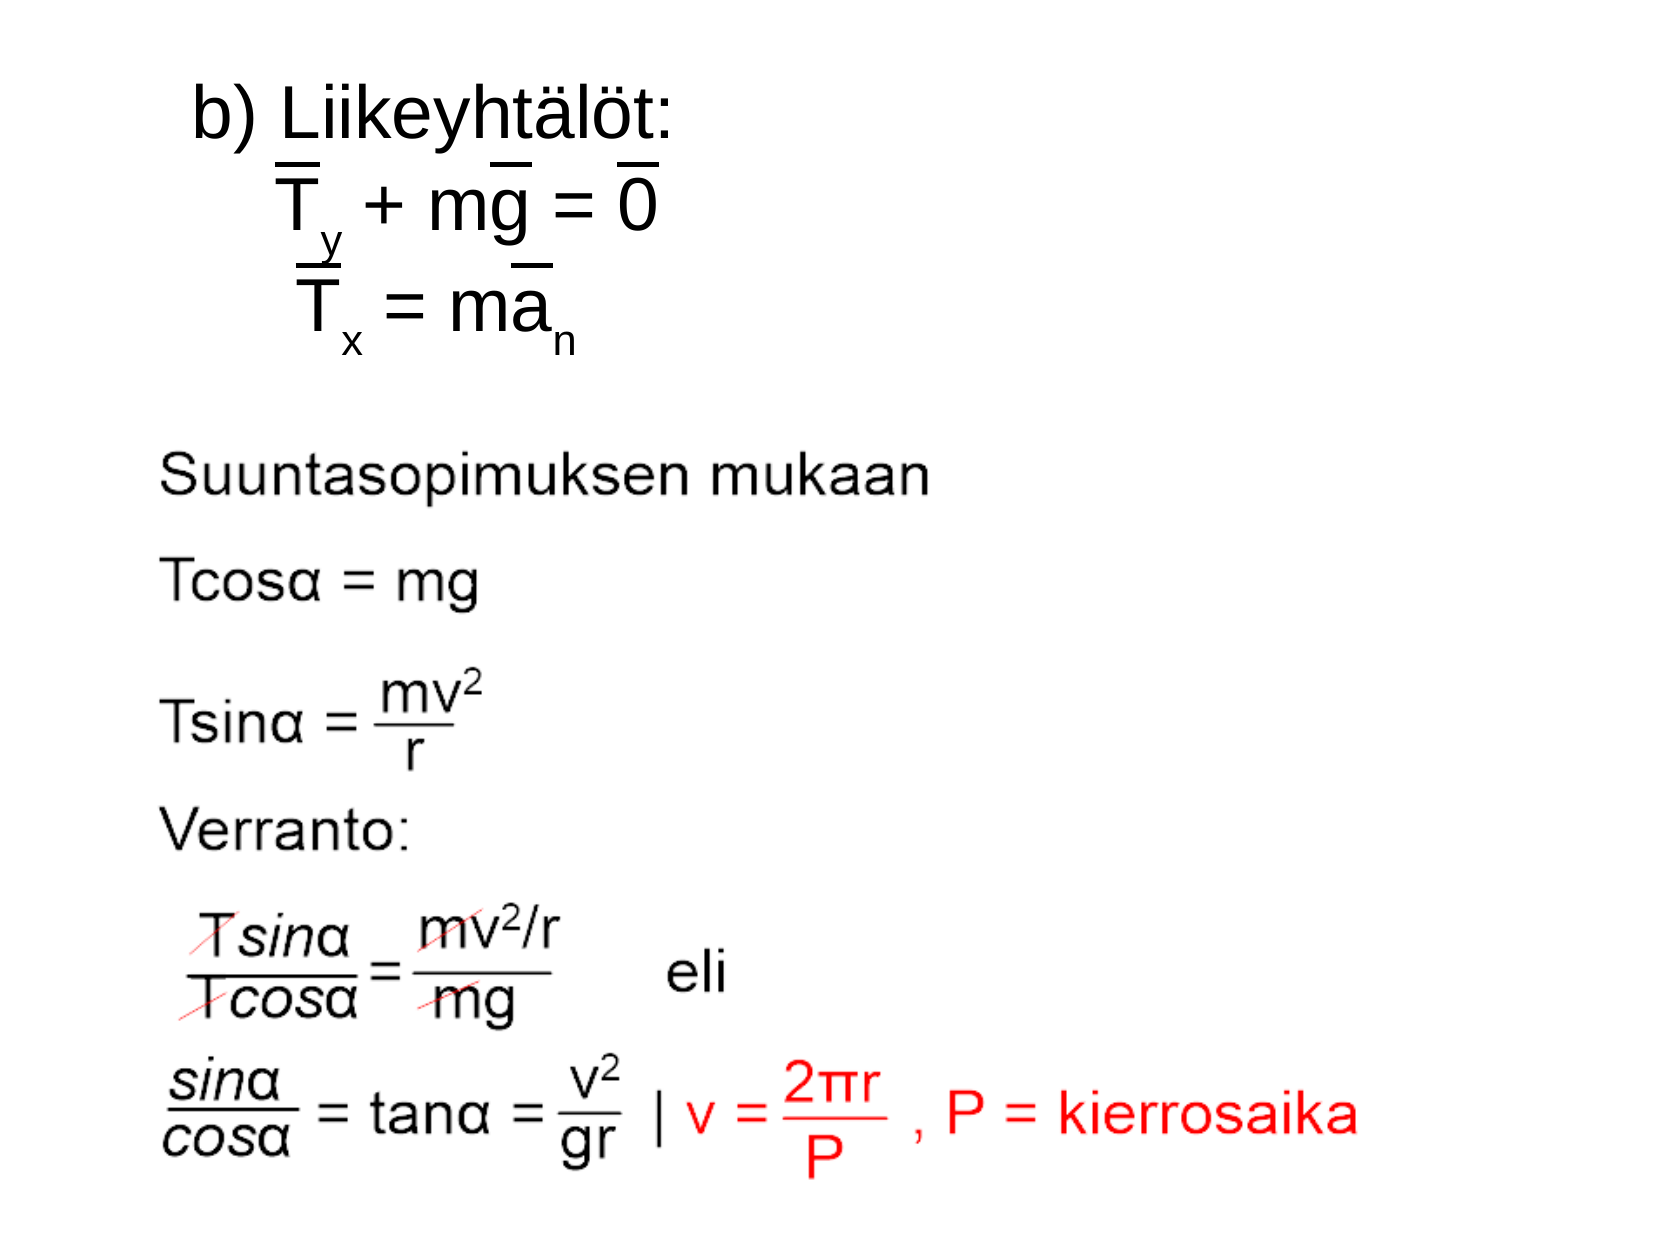

b) Liikeyhtälöt:
 Ty + mg = 0
 Tx = man